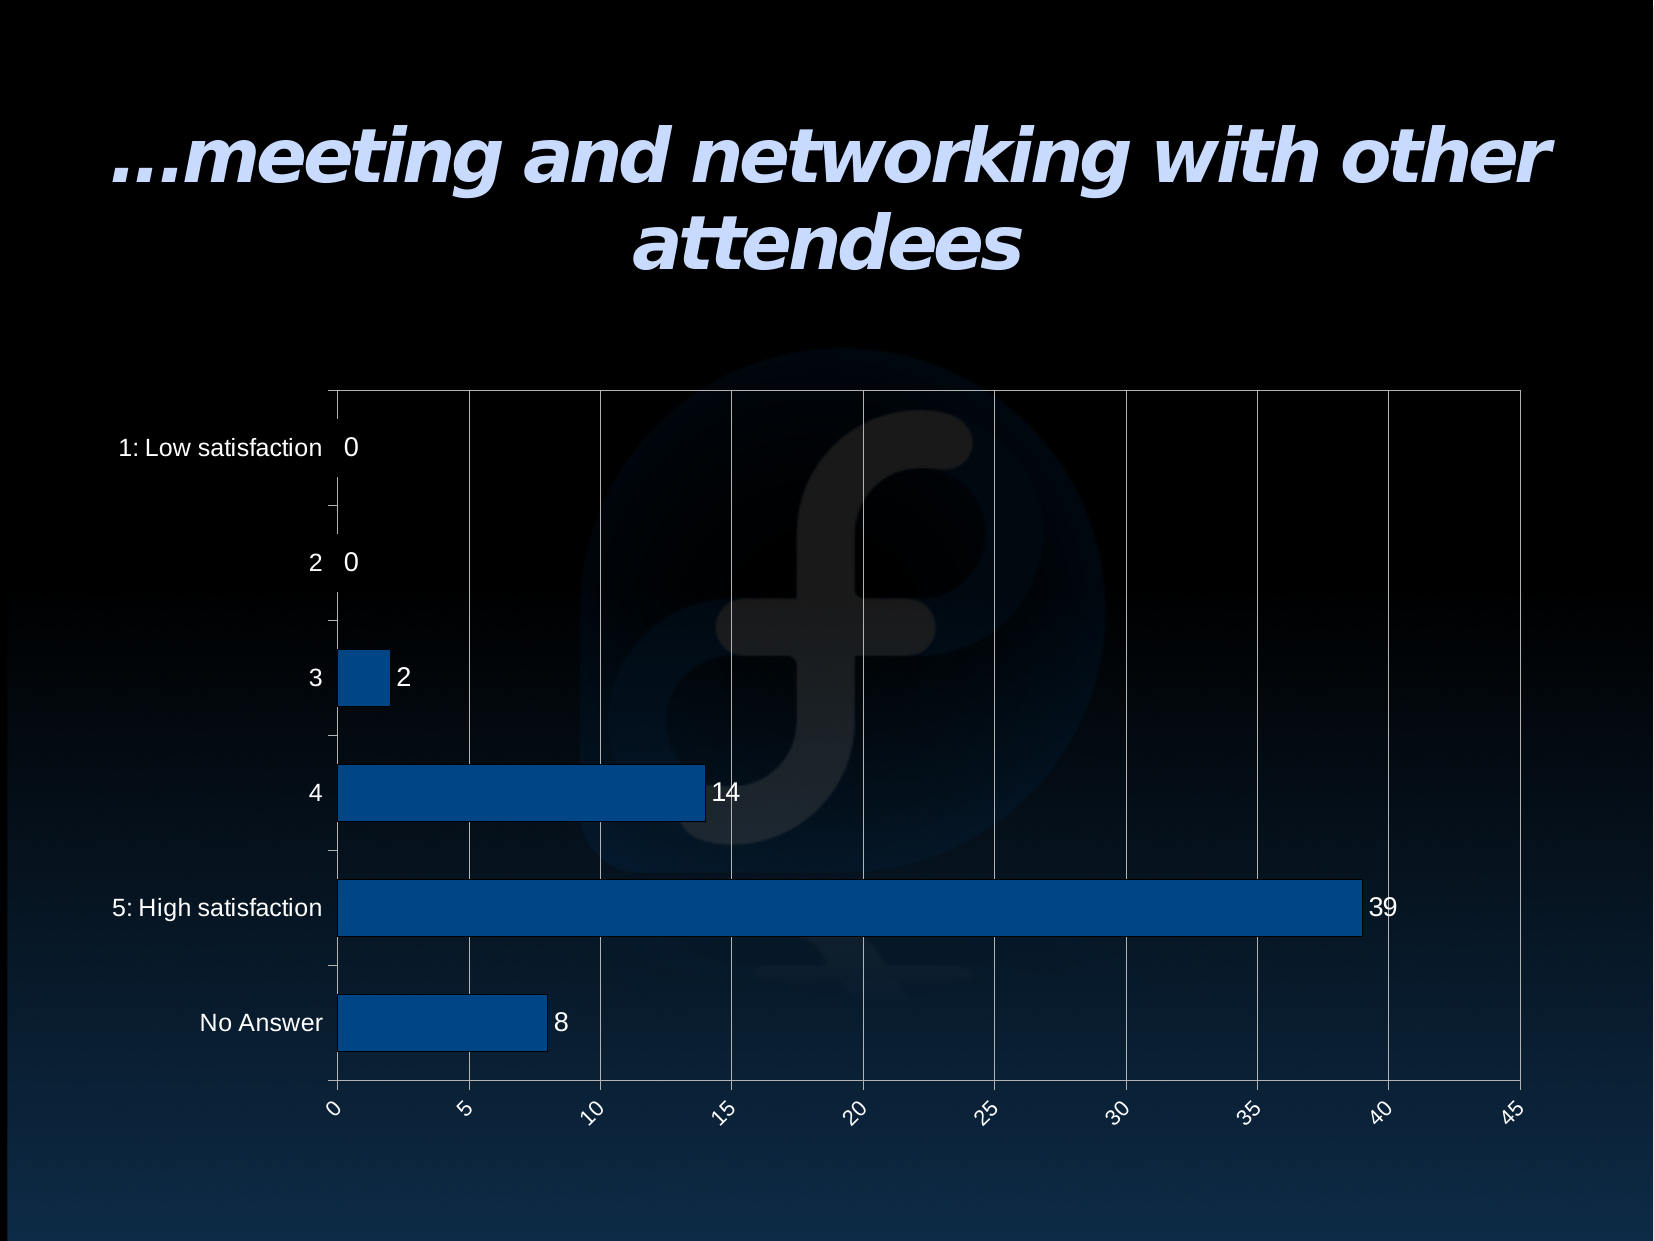

# ...meeting and networking with other attendees
### Chart
| Category | 119 Total Respondents |
|---|---|
| 1: Low satisfaction | 0.0 |
| 2 | 0.0 |
| 3 | 2.0 |
| 4 | 14.0 |
| 5: High satisfaction | 39.0 |
| No Answer | 8.0 |